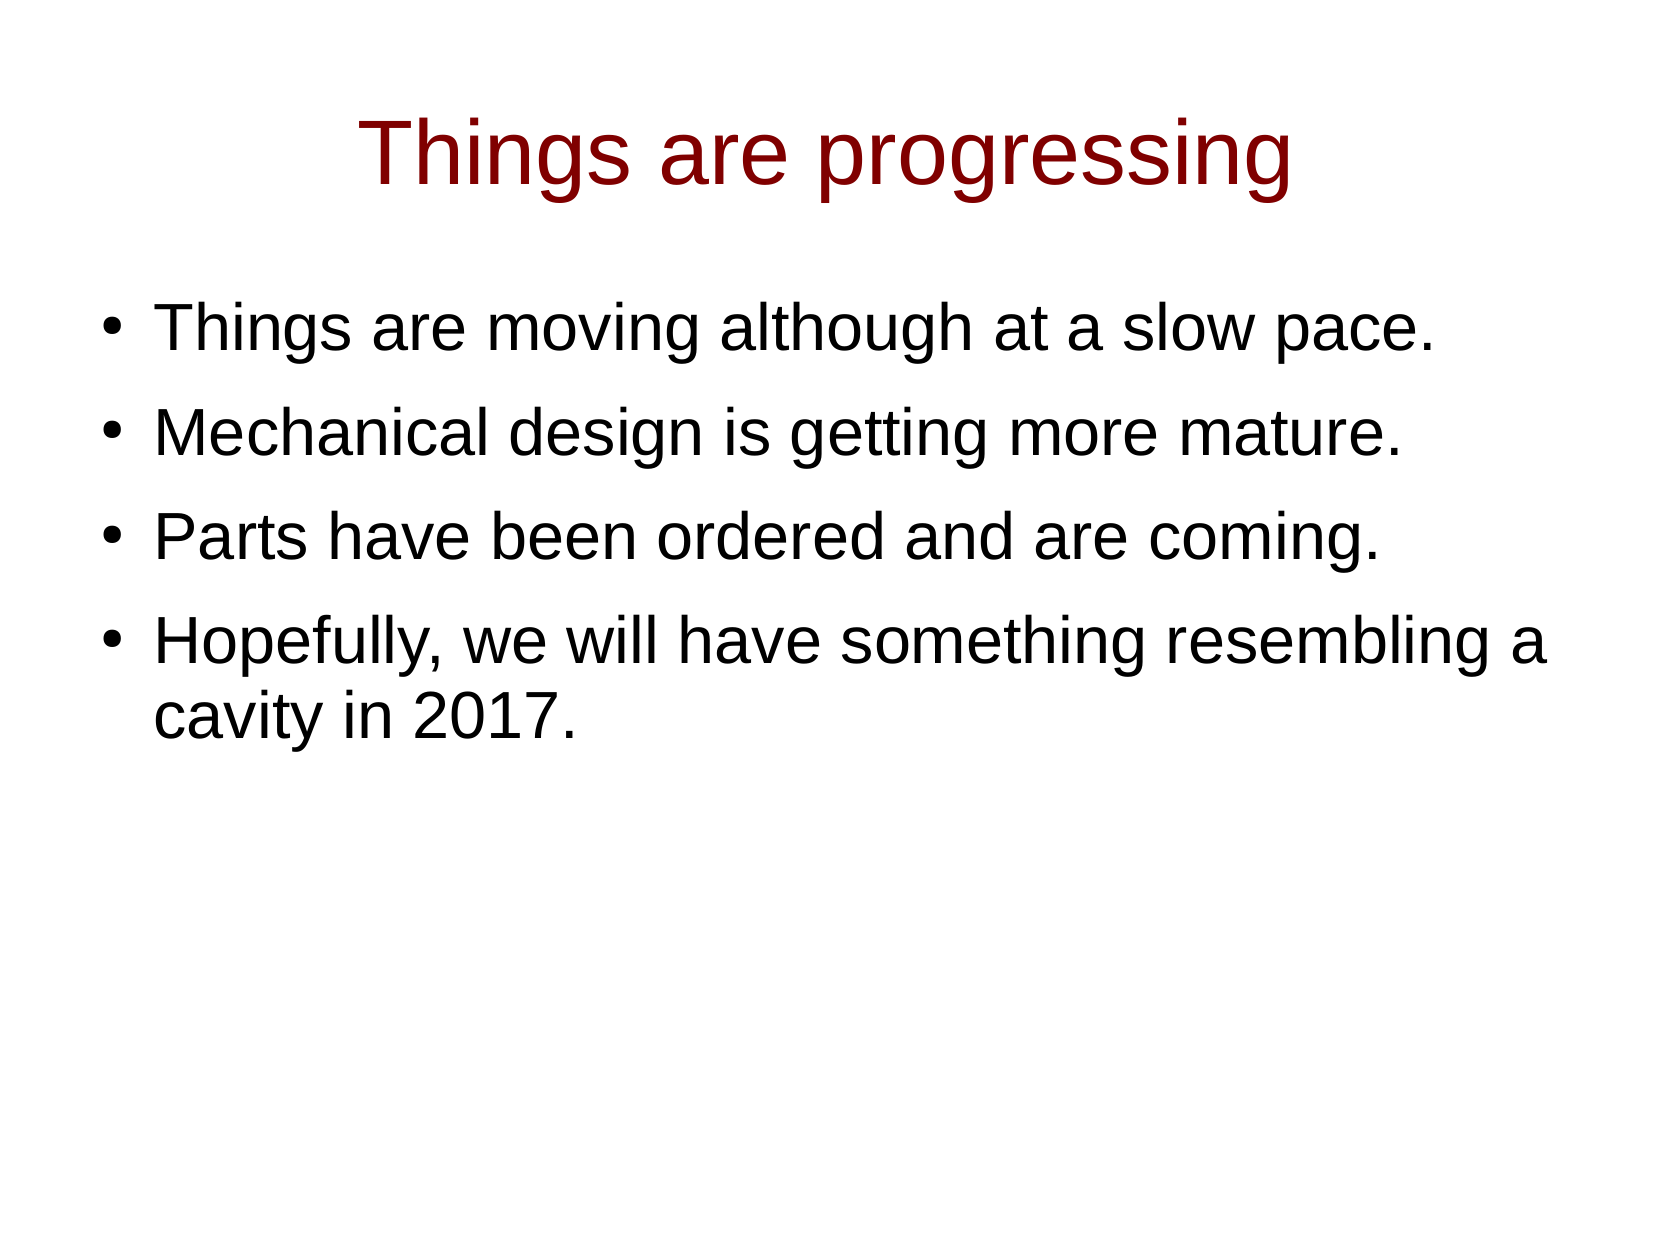

# Things are progressing
Things are moving although at a slow pace.
Mechanical design is getting more mature.
Parts have been ordered and are coming.
Hopefully, we will have something resembling a cavity in 2017.